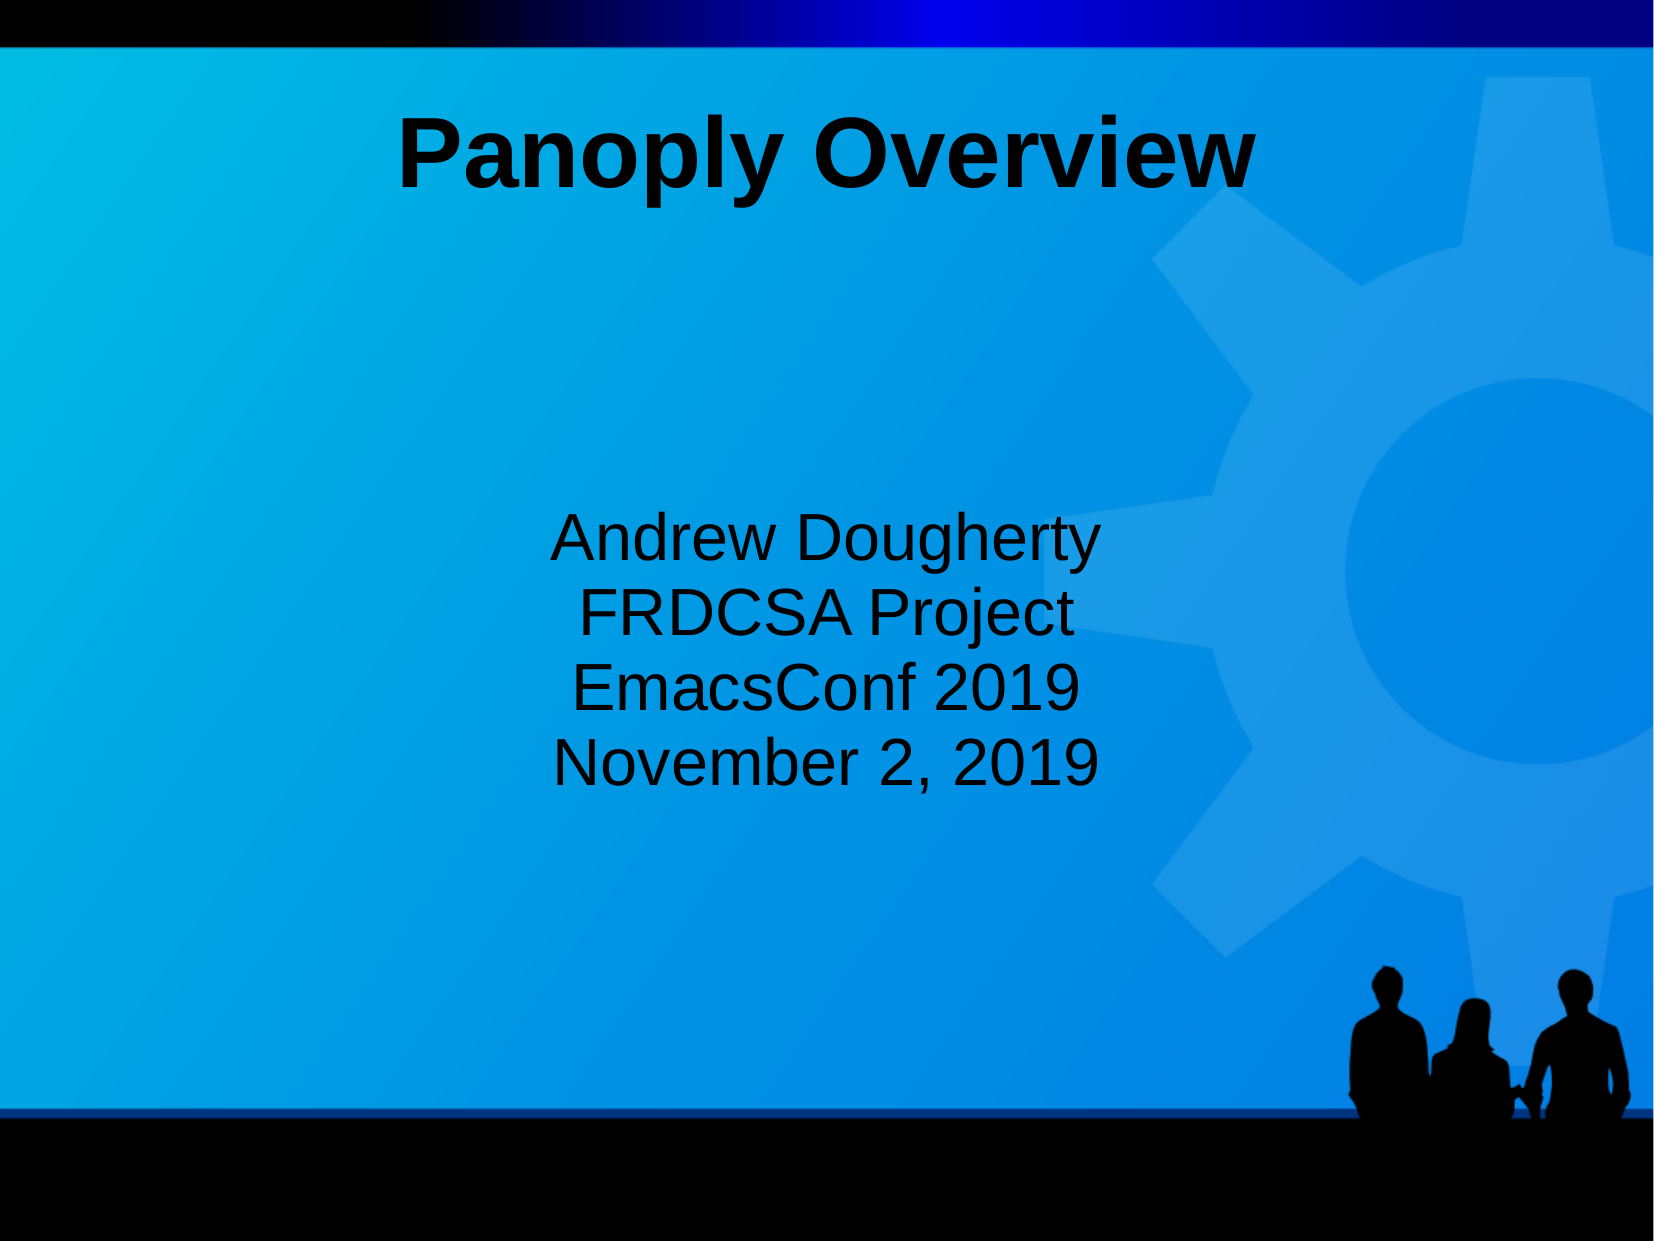

# Panoply Overview
Andrew Dougherty
FRDCSA Project
EmacsConf 2019
November 2, 2019